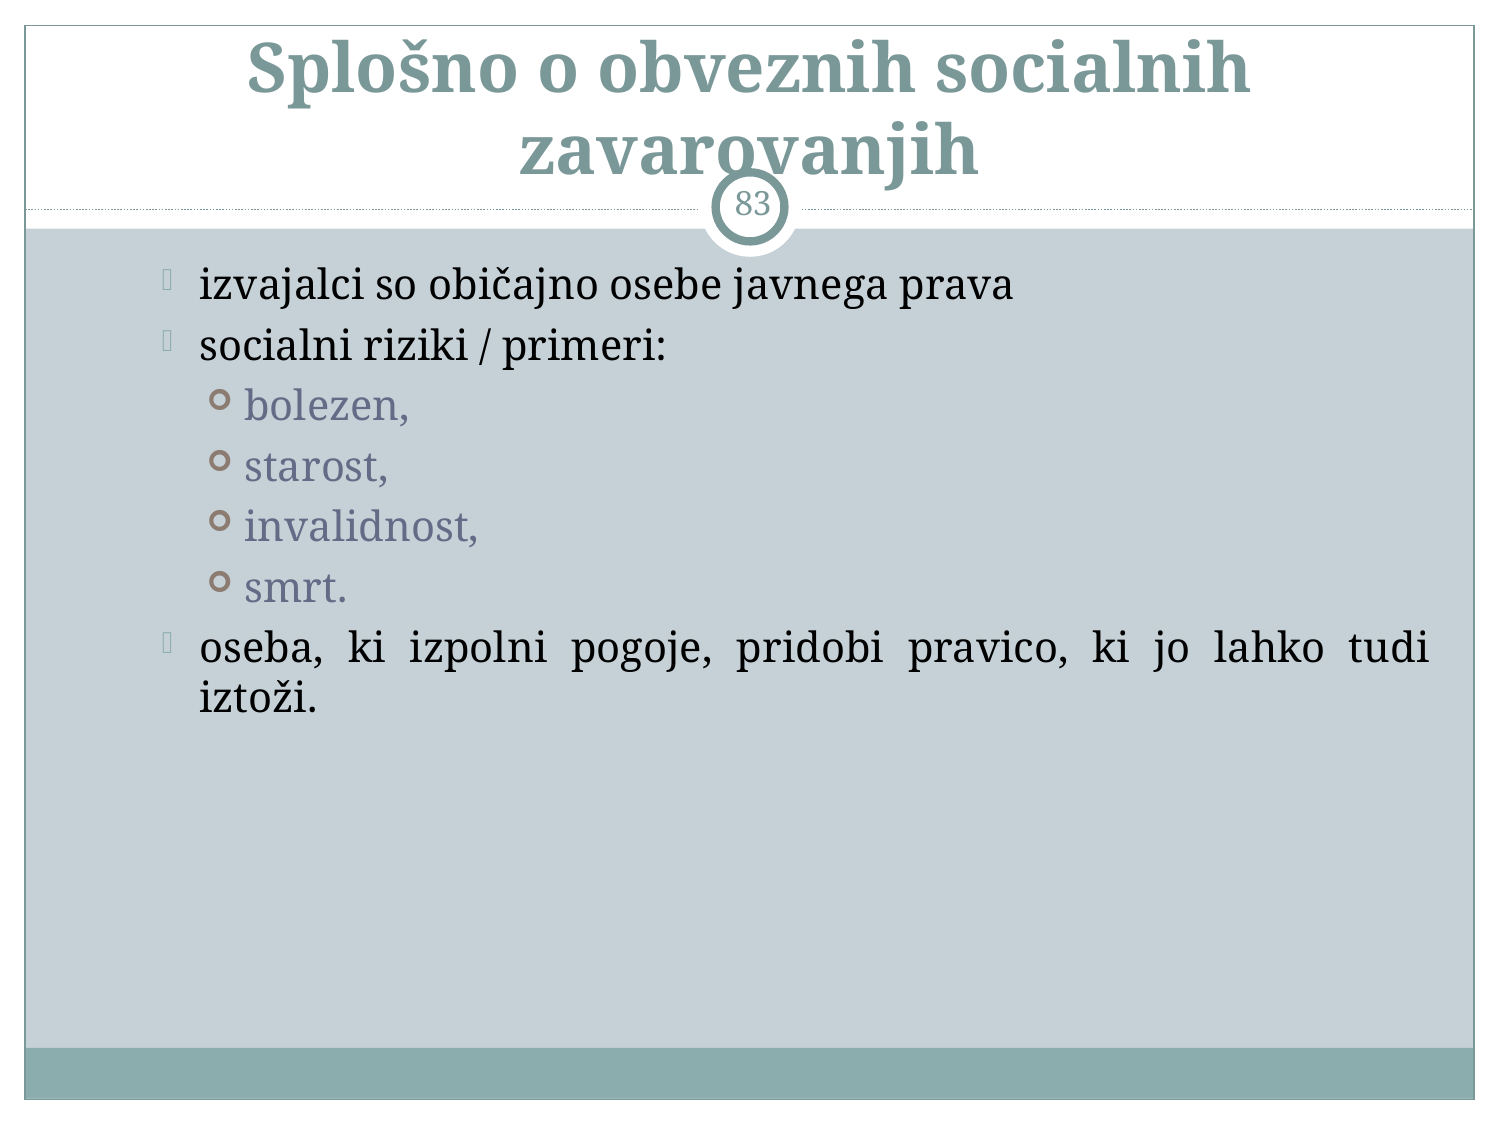

# Splošno o obveznih socialnih zavarovanjih
izvajalci so običajno osebe javnega prava
socialni riziki / primeri:
bolezen,
starost,
invalidnost,
smrt.
oseba, ki izpolni pogoje, pridobi pravico, ki jo lahko tudi iztoži.